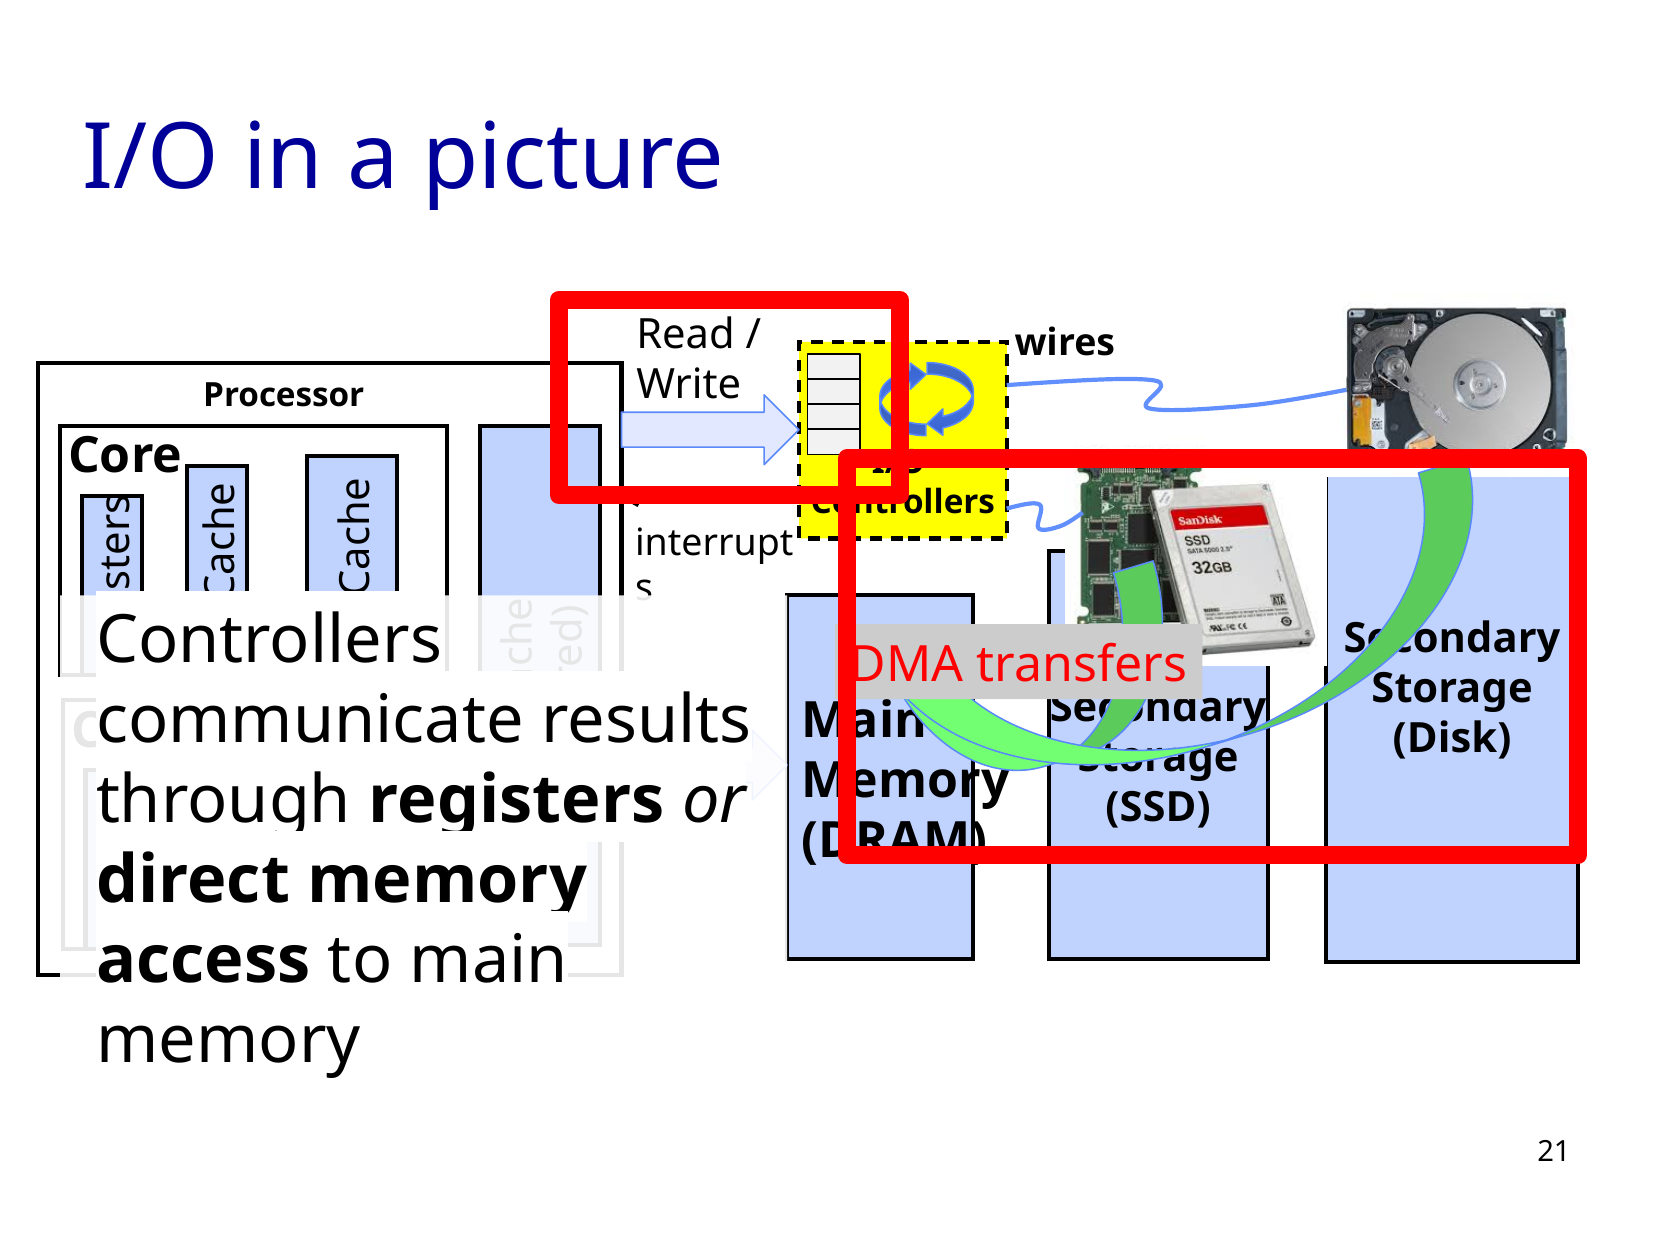

# I/O in a picture
Read / Write
wires
I/O
Controllers
Processor
Secondary
 Storage
(Disk)
Core
L2 Cache
L1 Cache
Registers
interrupts
Secondary
 Storage
(SSD)
Controllers communicate results through registers or direct memory access to main memory
Main
Memory
(DRAM)
DMA transfers
L3 Cache
(shared)
Core
L2 Cache
L1 Cache
Registers
21